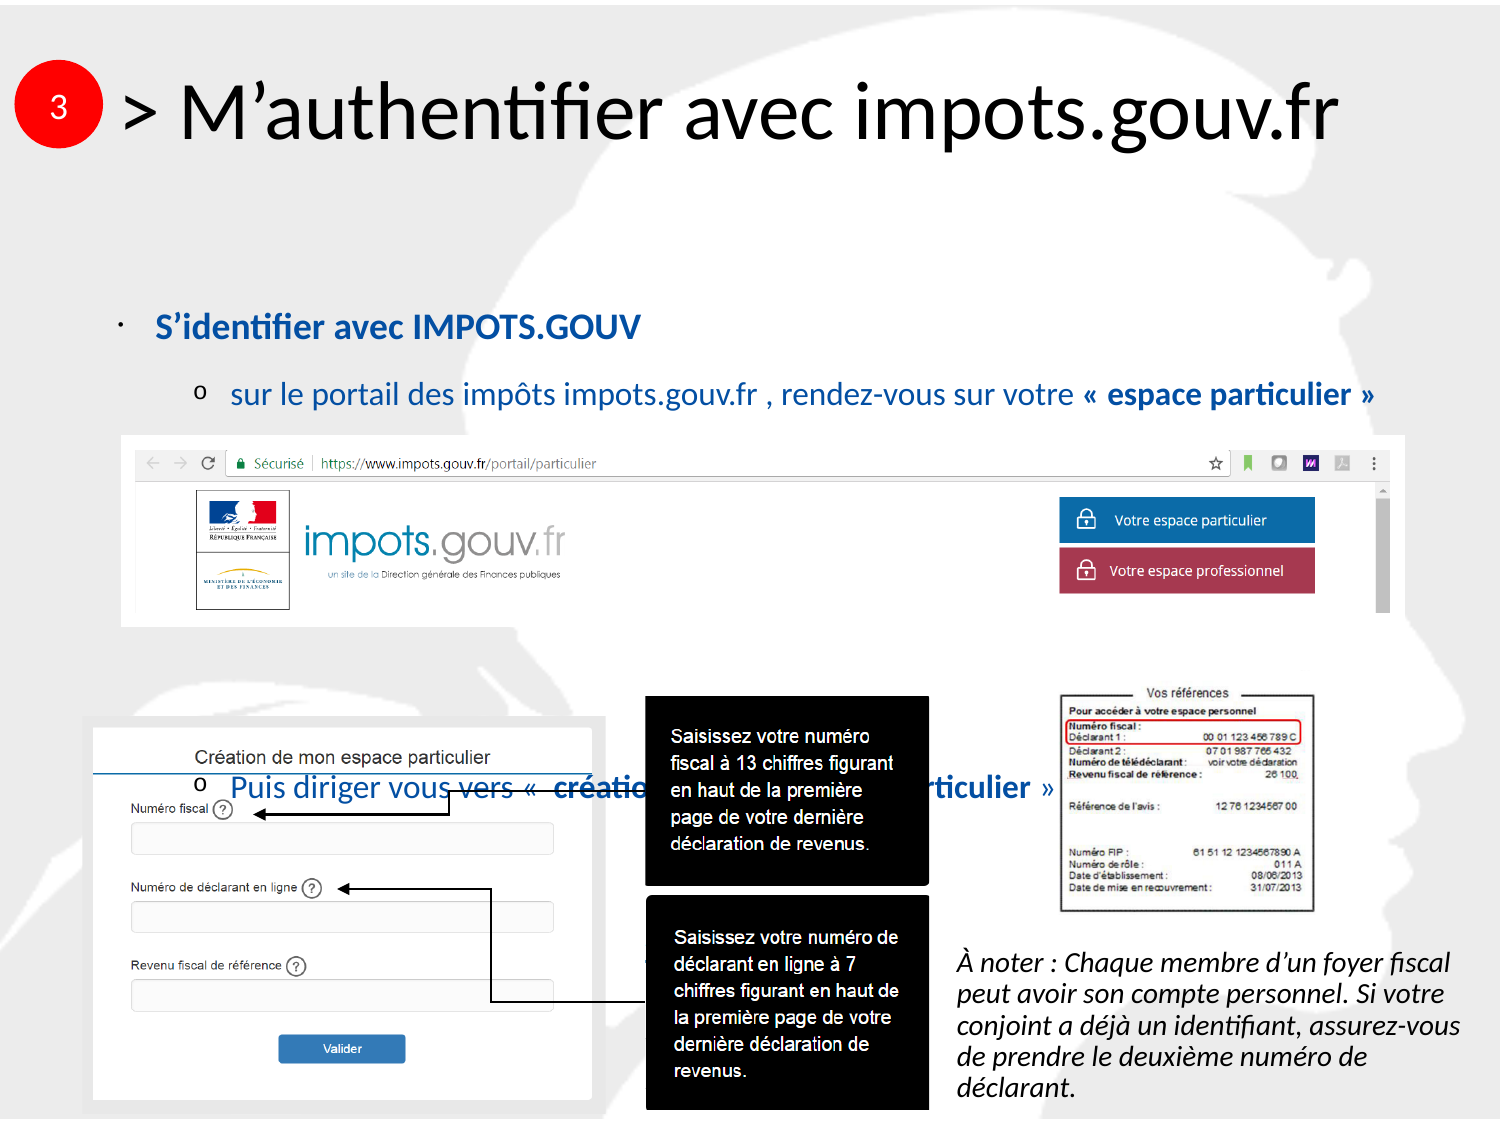

3
> M’authentifier avec impots.gouv.fr
# S’identifier avec IMPOTS.GOUV
sur le portail des impôts impots.gouv.fr , rendez-vous sur votre « espace particulier »
Puis diriger vous vers «  création de mon espace particulier »
À noter : Chaque membre d’un foyer fiscal peut avoir son compte personnel. Si votre conjoint a déjà un identifiant, assurez-vous de prendre le deuxième numéro de déclarant.